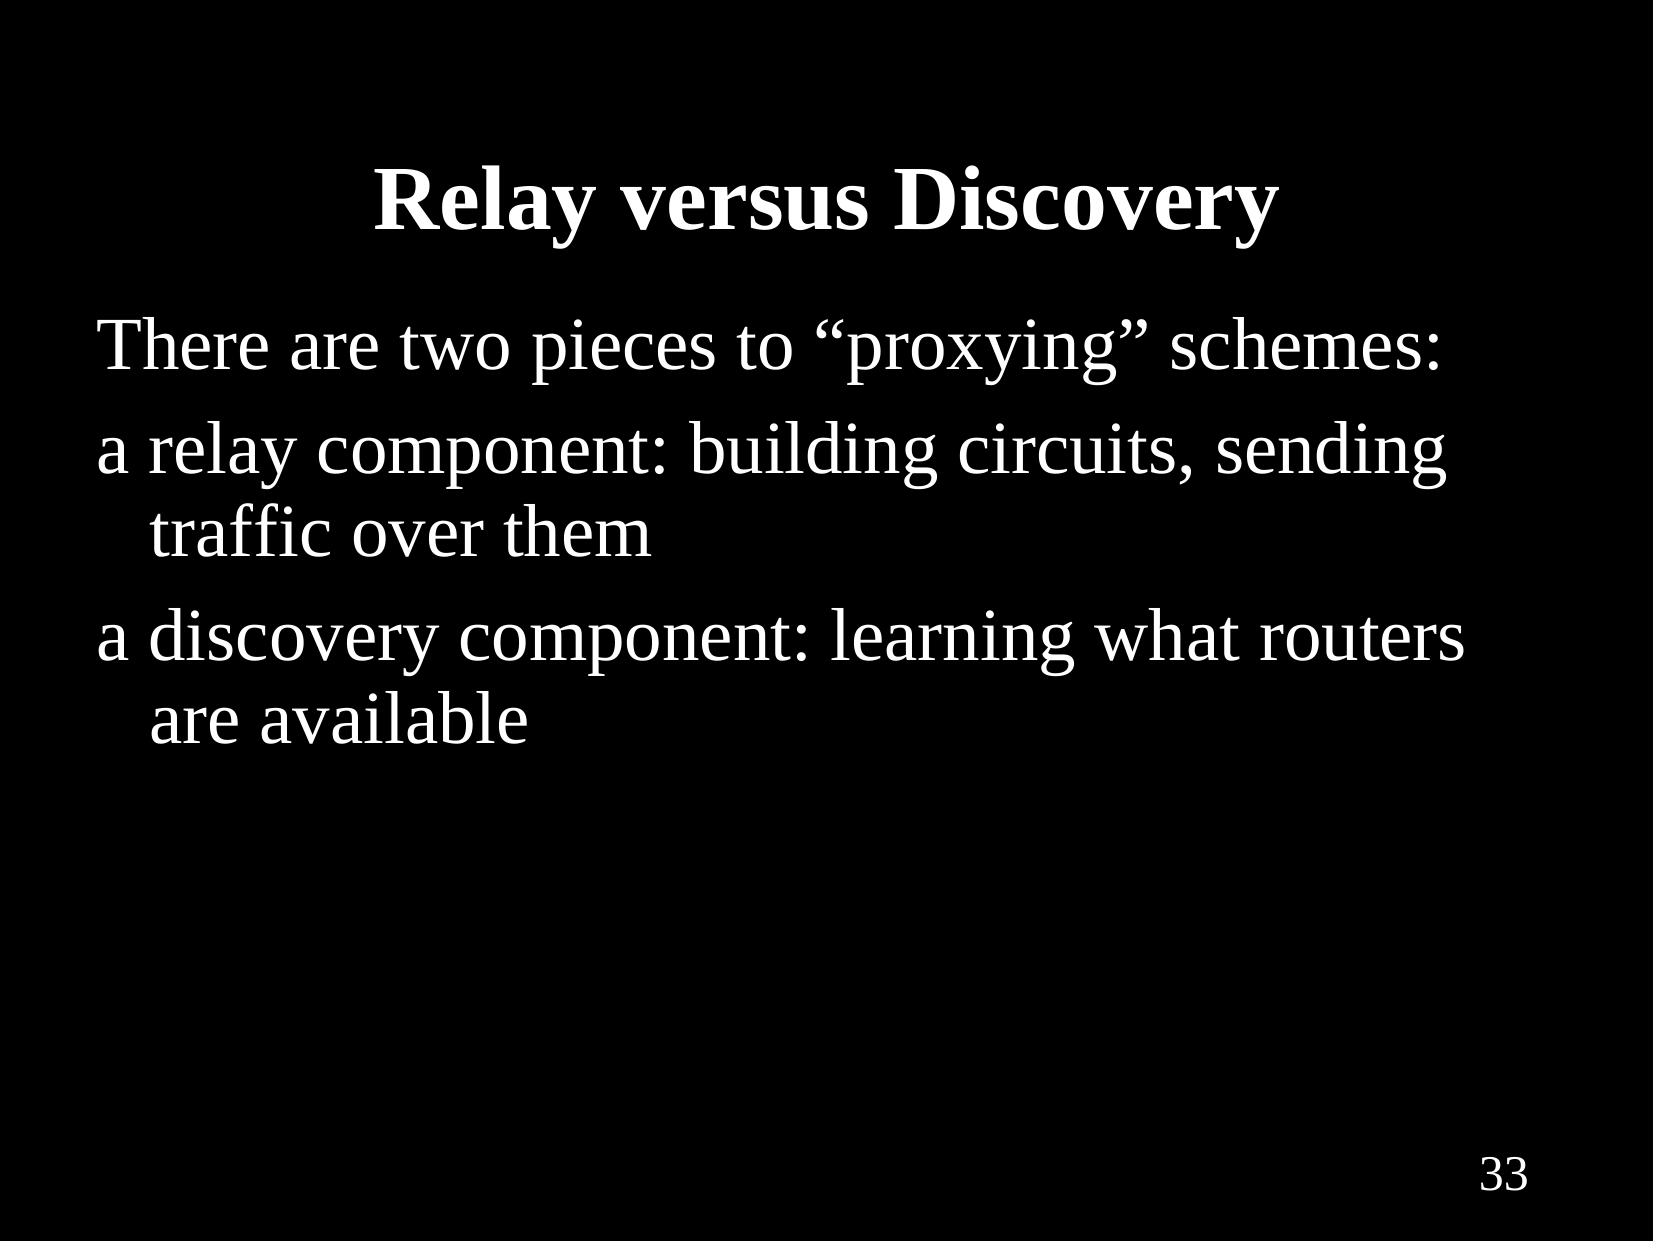

# Relay versus Discovery
There are two pieces to “proxying” schemes:
a relay component: building circuits, sending traffic over them
a discovery component: learning what routers are available